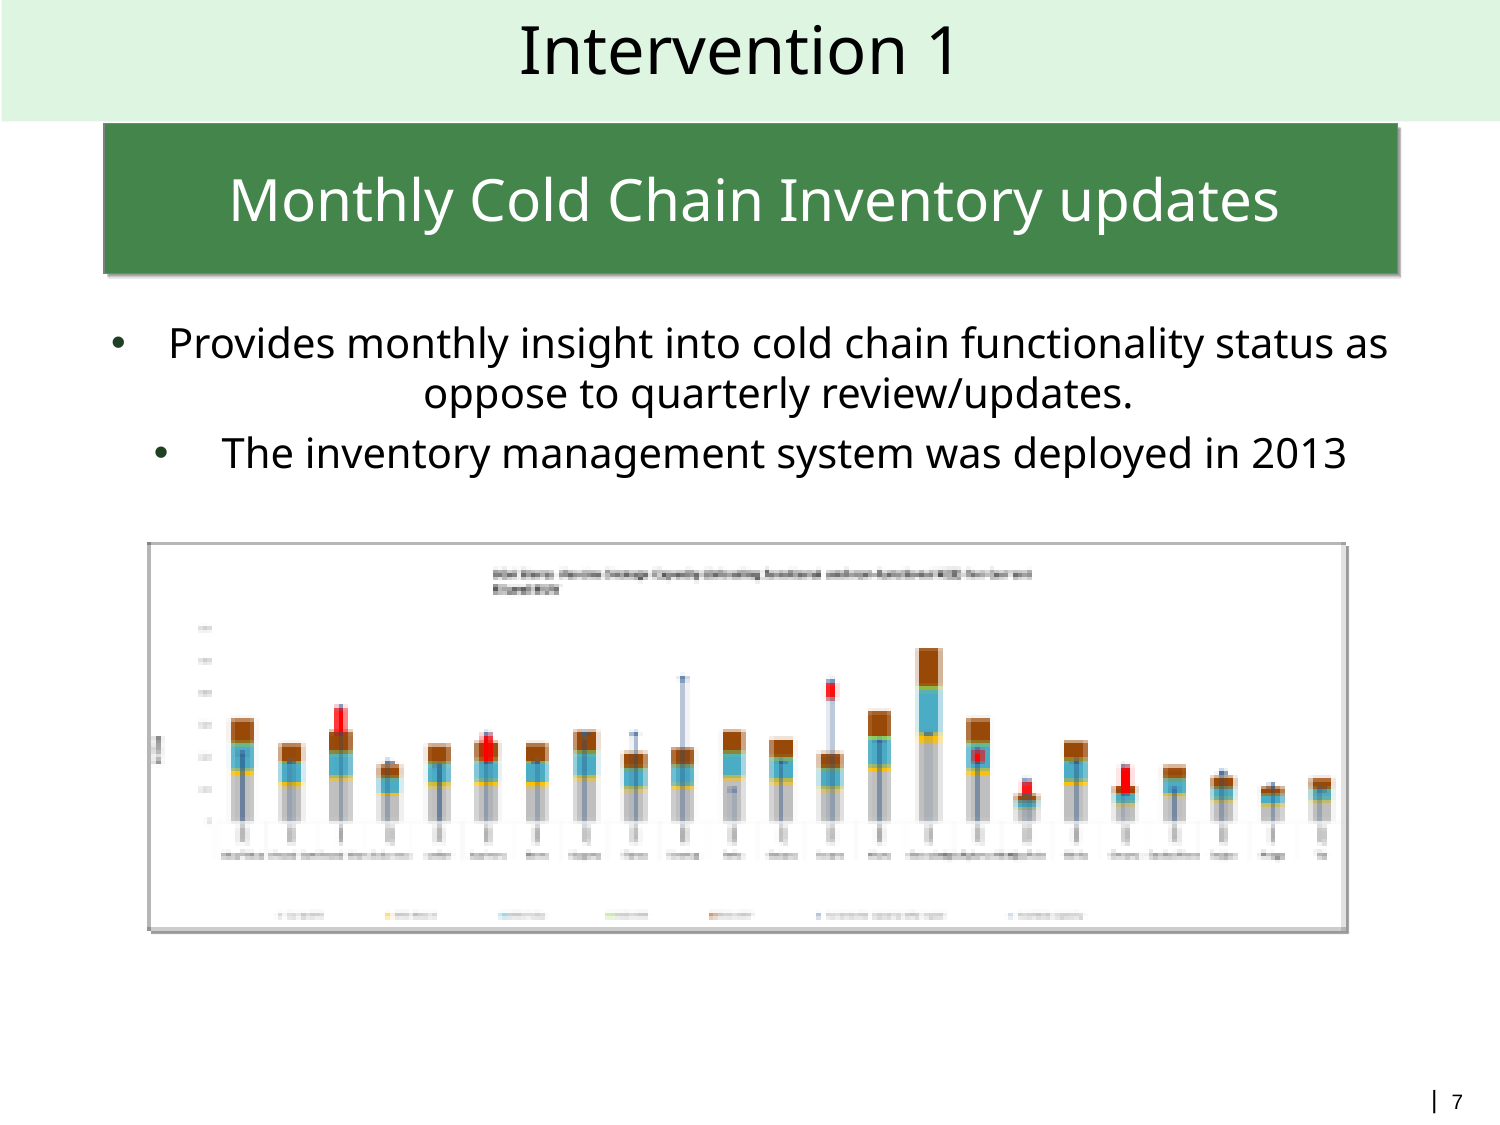

Intervention 1
Monthly Cold Chain Inventory updates
Provides monthly insight into cold chain functionality status as oppose to quarterly review/updates.
 The inventory management system was deployed in 2013